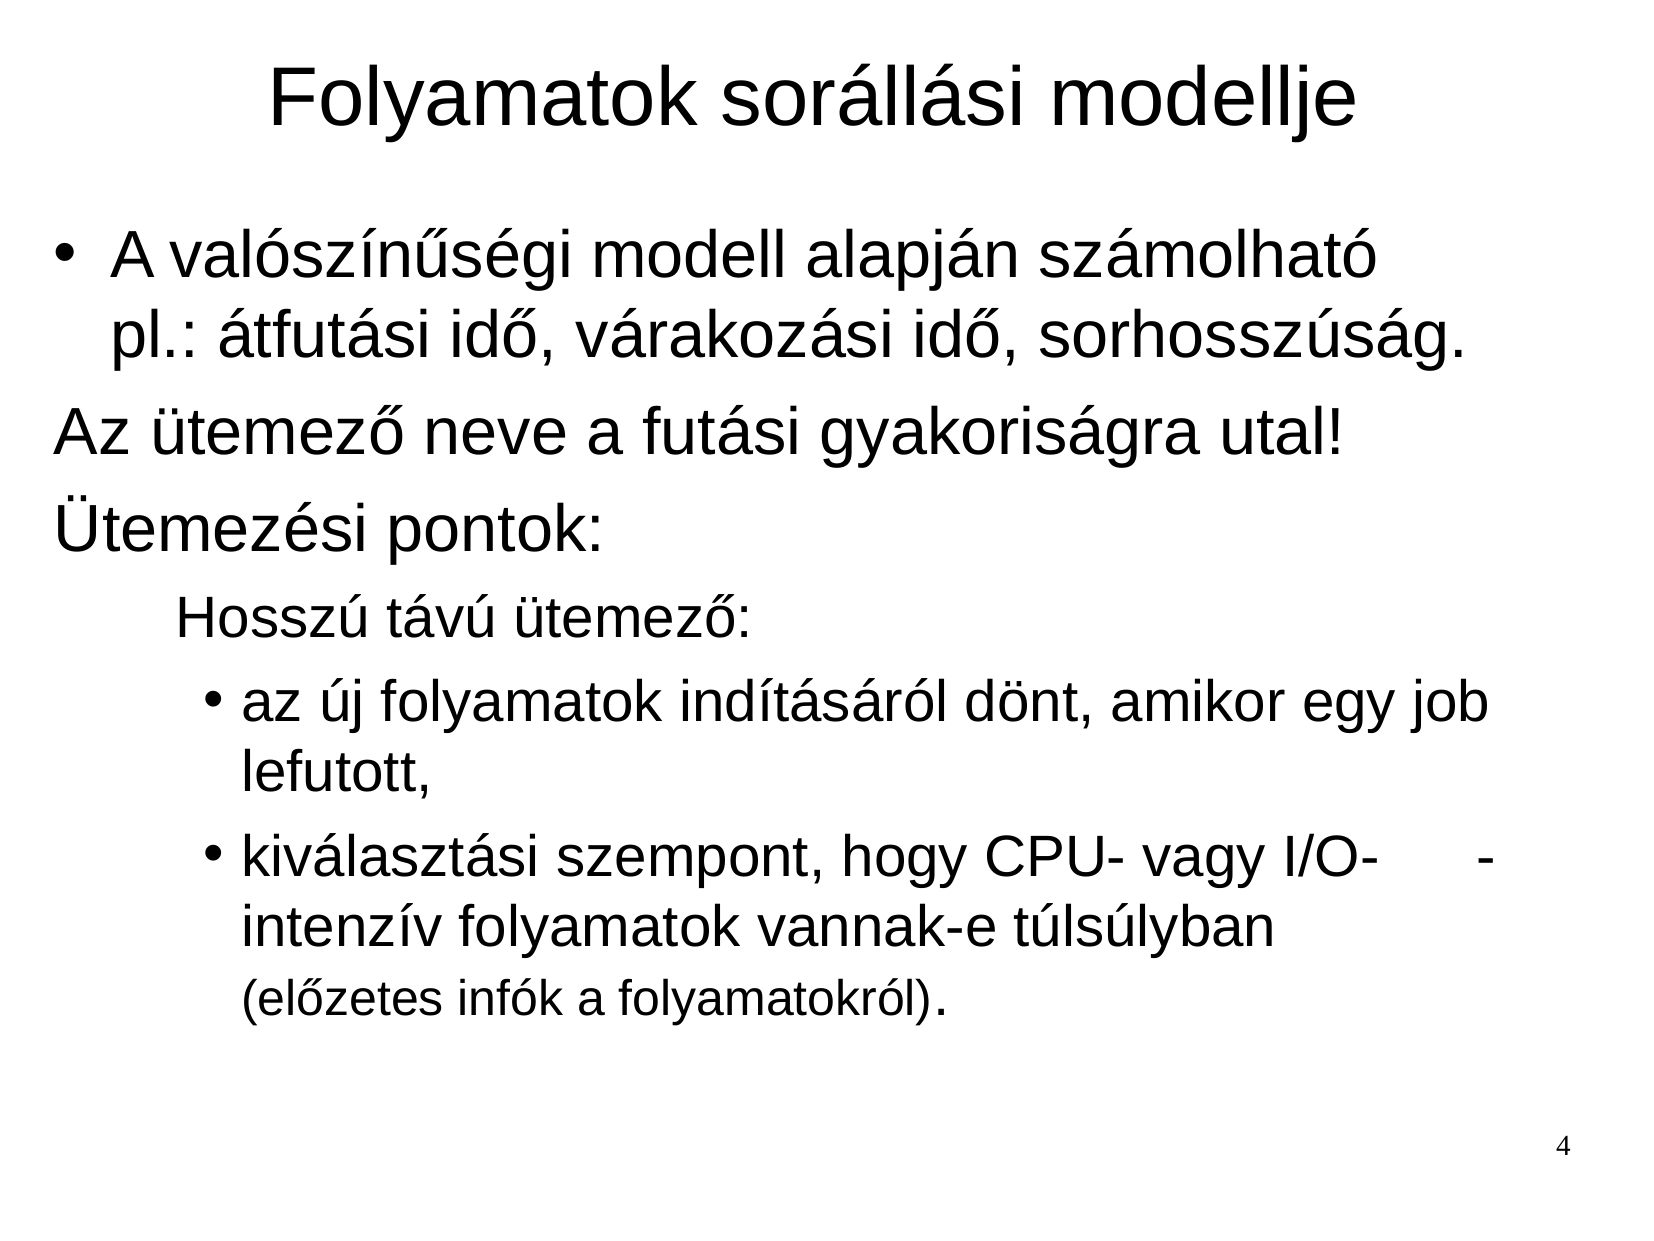

# Folyamatok sorállási modellje
A valószínűségi modell alapján számolható
pl.: átfutási idő, várakozási idő, sorhosszúság.
Az ütemező neve a futási gyakoriságra utal!
Ütemezési pontok:
Hosszú távú ütemező:
az új folyamatok indításáról dönt, amikor egy job lefutott,
kiválasztási szempont, hogy CPU- vagy I/O- -intenzív folyamatok vannak-e túlsúlyban
(előzetes infók a folyamatokról).
4